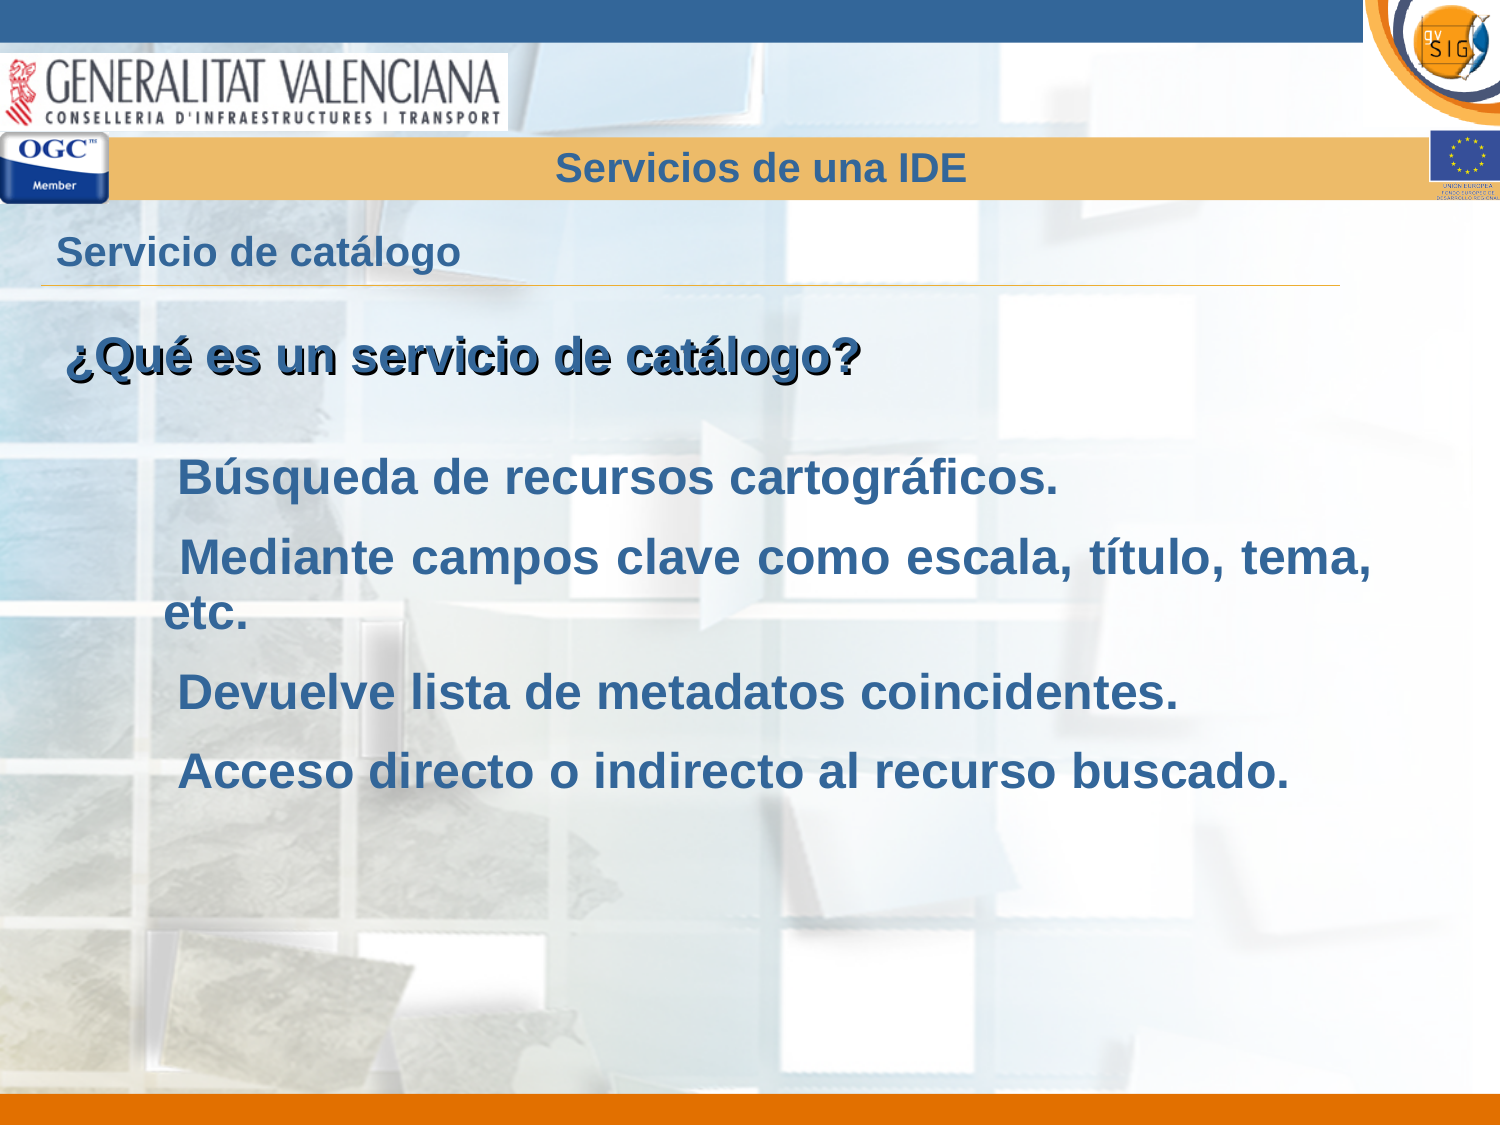

Servicios de una IDE
Servicio de catálogo
¿Qué es un servicio de catálogo?
 Búsqueda de recursos cartográficos.
 Mediante campos clave como escala, título, tema, etc.
 Devuelve lista de metadatos coincidentes.
 Acceso directo o indirecto al recurso buscado.